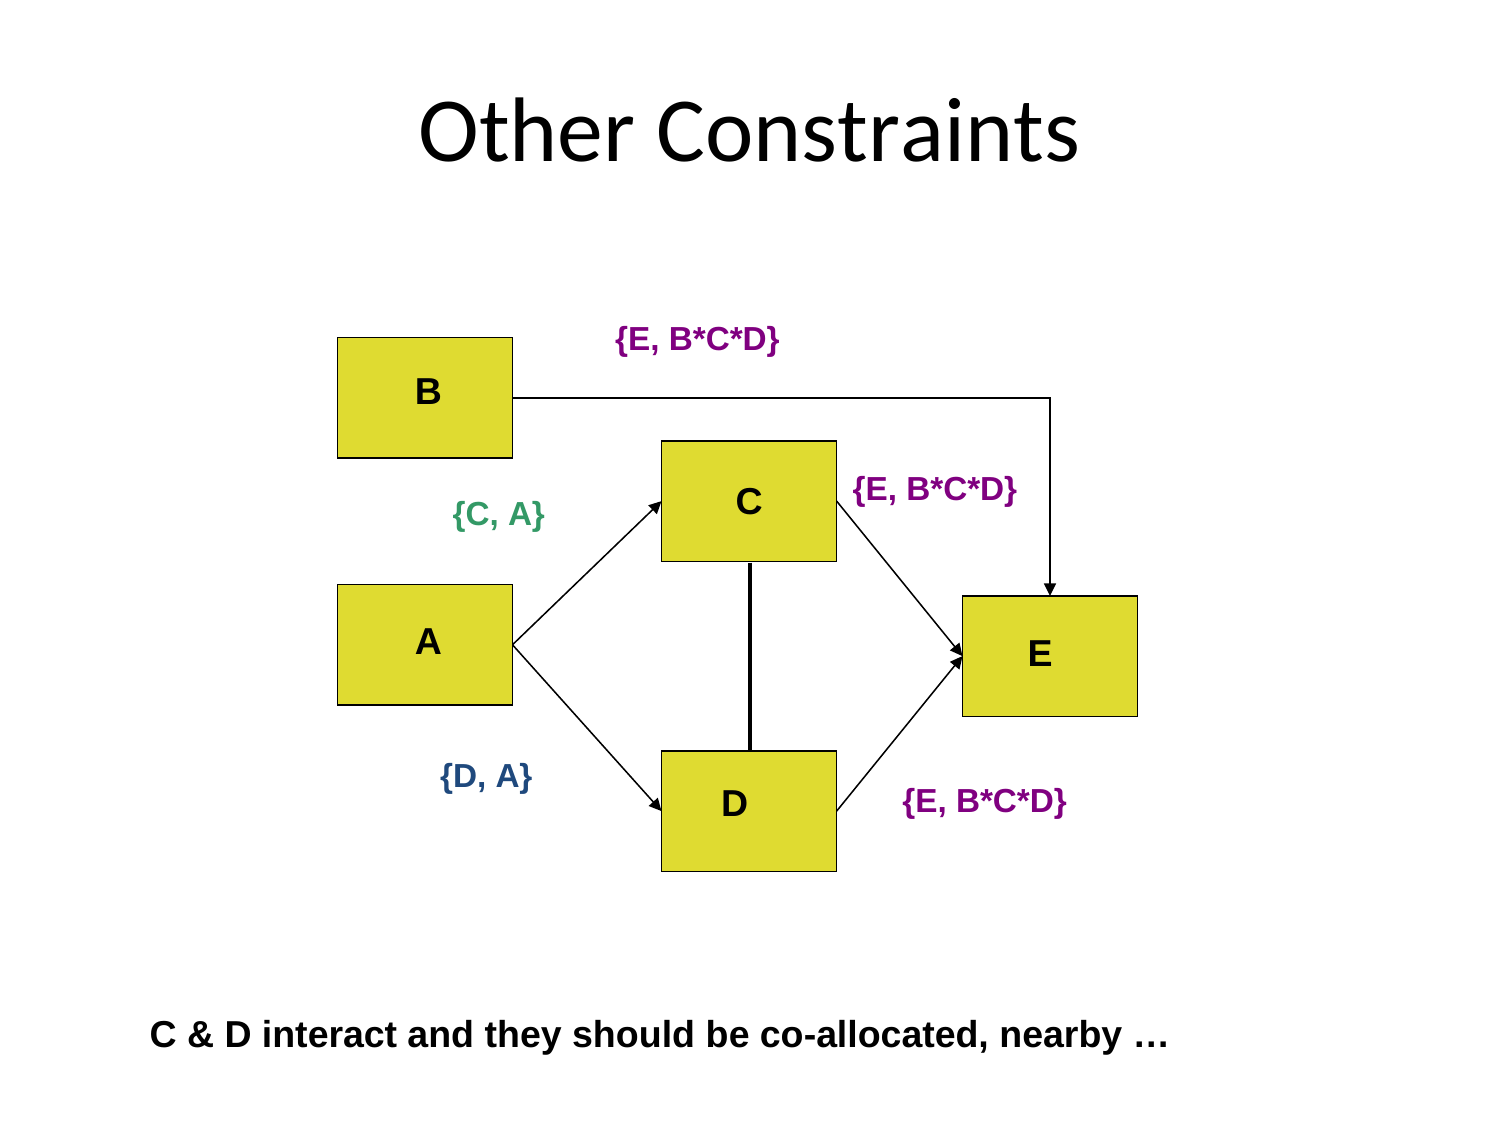

# Other Constraints
{E, B*C*D}
B
C
{E, B*C*D}
{C, A}
A
E
{D, A}
 D
{E, B*C*D}
C & D interact and they should be co-allocated, nearby …